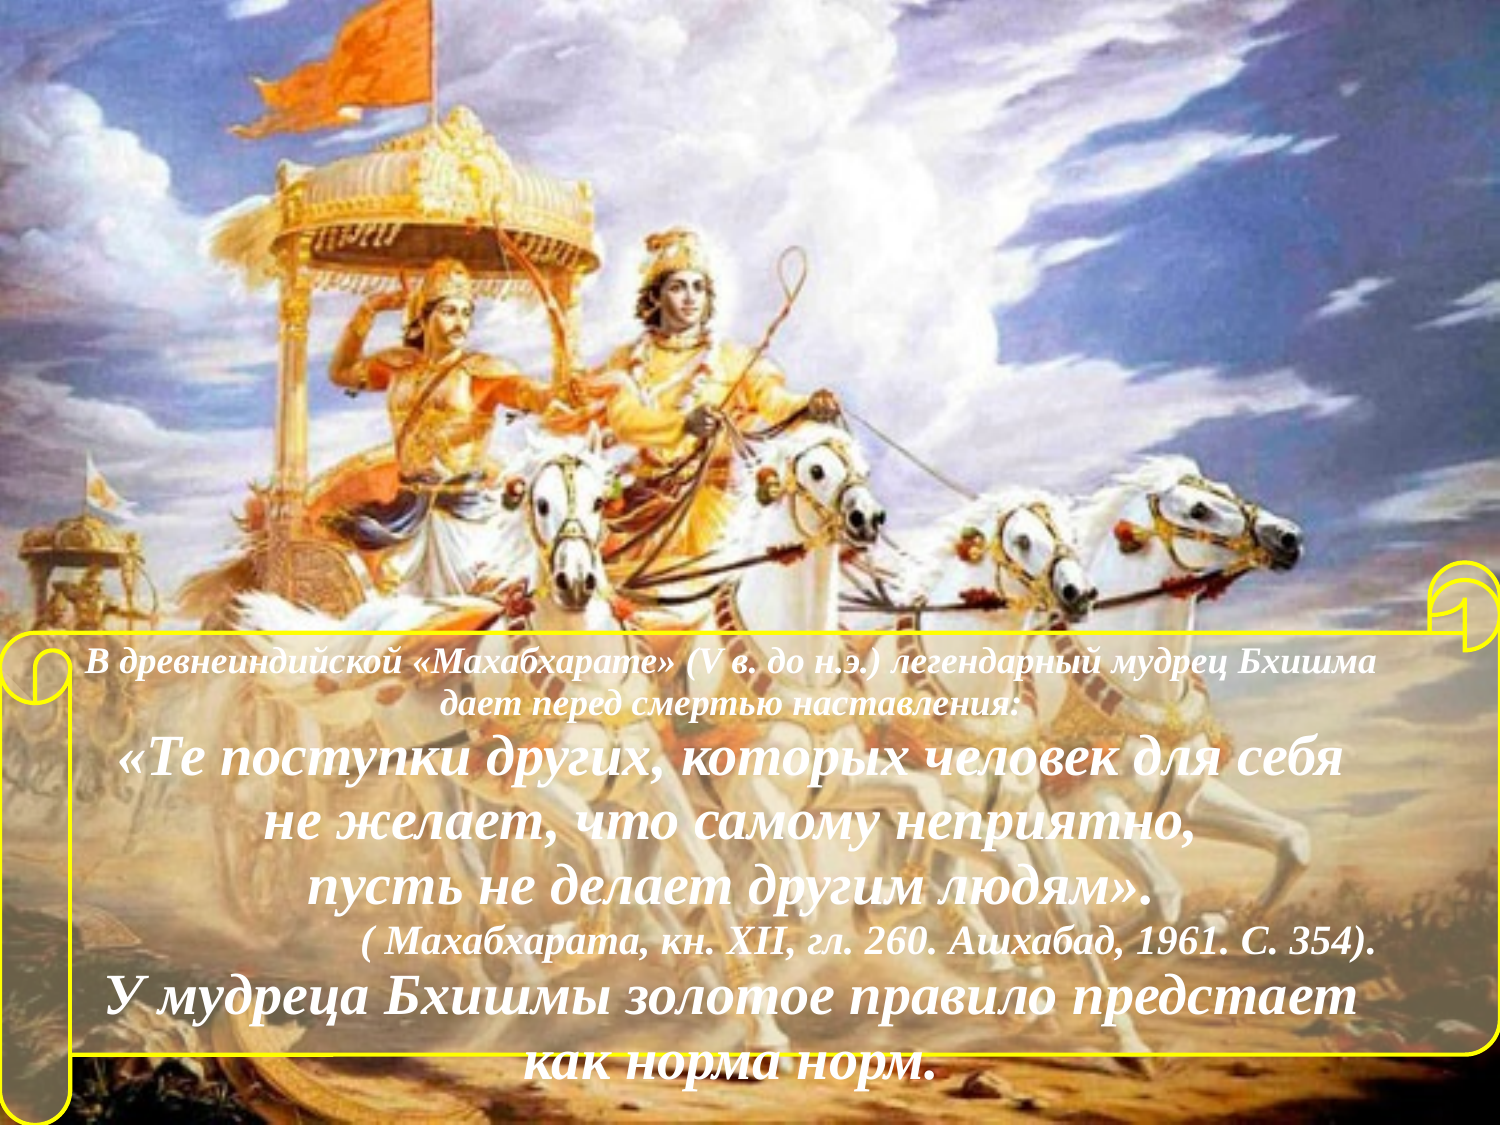

В древнеиндийской «Махабхарате» (V в. до н.э.) легендарный мудрец Бхишма дает перед смертью наставления:
«Те поступки других, которых человек для себя
не желает, что самому неприятно,
пусть не делает другим людям».
( Махабхарата, кн. ХII, гл. 260. Ашхабад, 1961. С. 354).
У мудреца Бхишмы золотое правило предстает как норма норм.